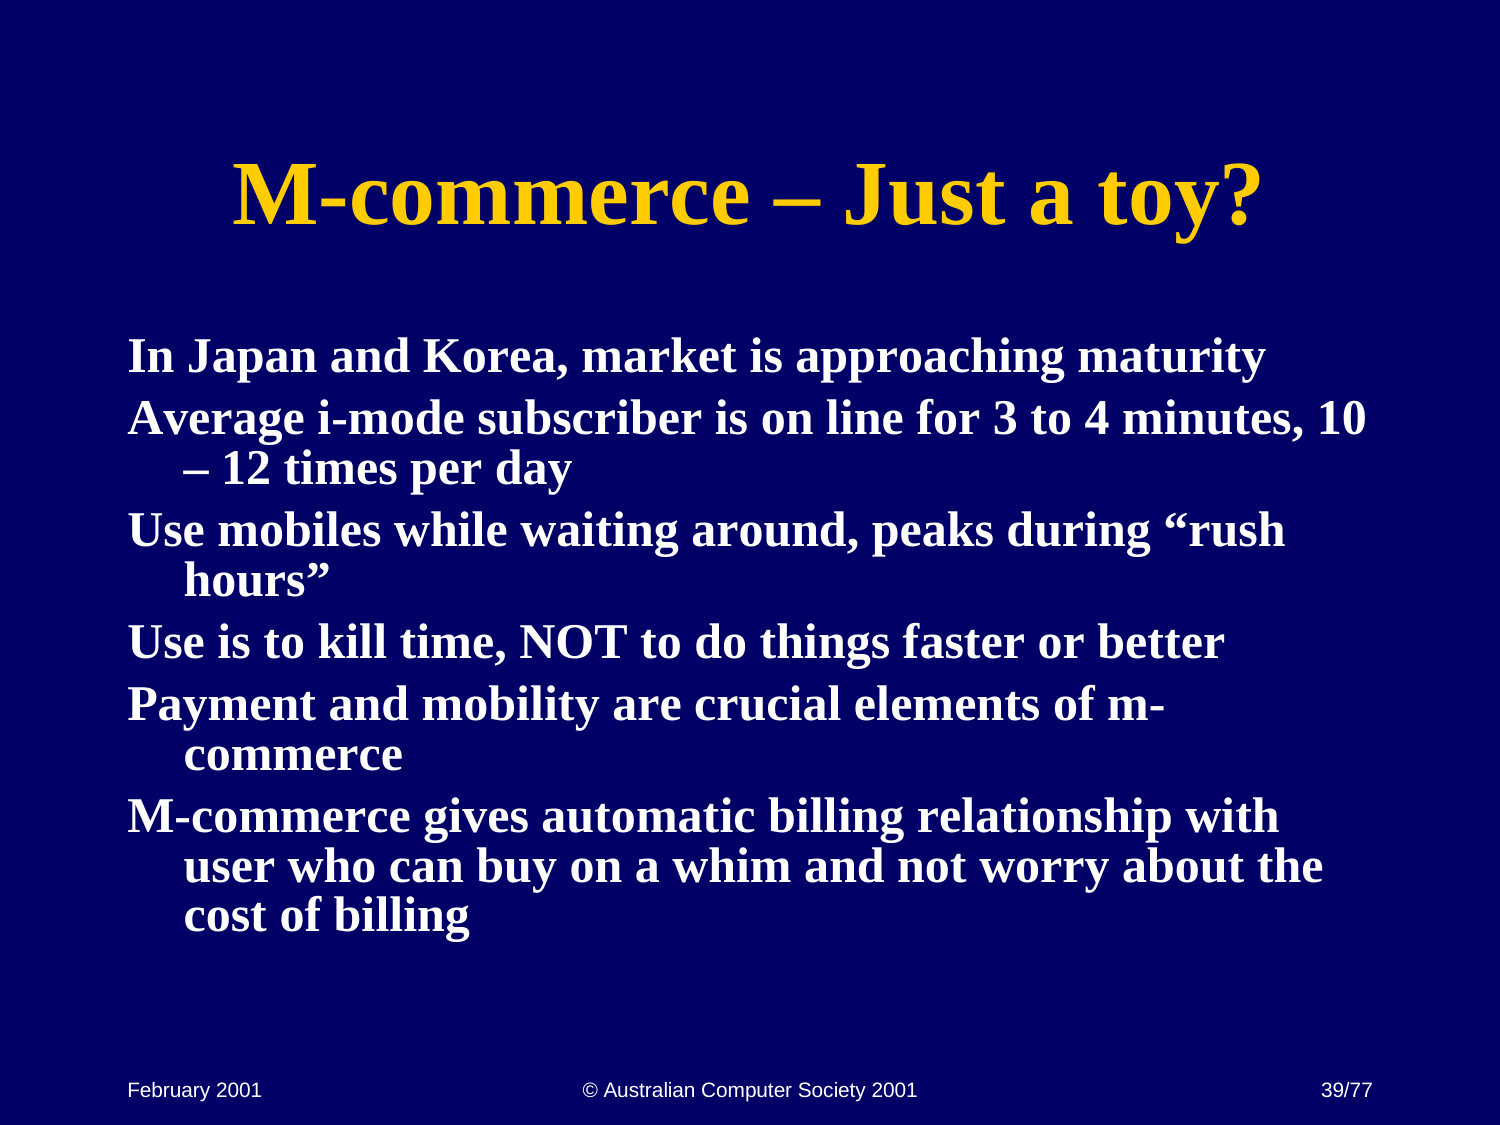

# M-commerce – Just a toy?
In Japan and Korea, market is approaching maturity
Average i-mode subscriber is on line for 3 to 4 minutes, 10 – 12 times per day
Use mobiles while waiting around, peaks during “rush hours”
Use is to kill time, NOT to do things faster or better
Payment and mobility are crucial elements of m-commerce
M-commerce gives automatic billing relationship with user who can buy on a whim and not worry about the cost of billing
February 2001
© Australian Computer Society 2001
39